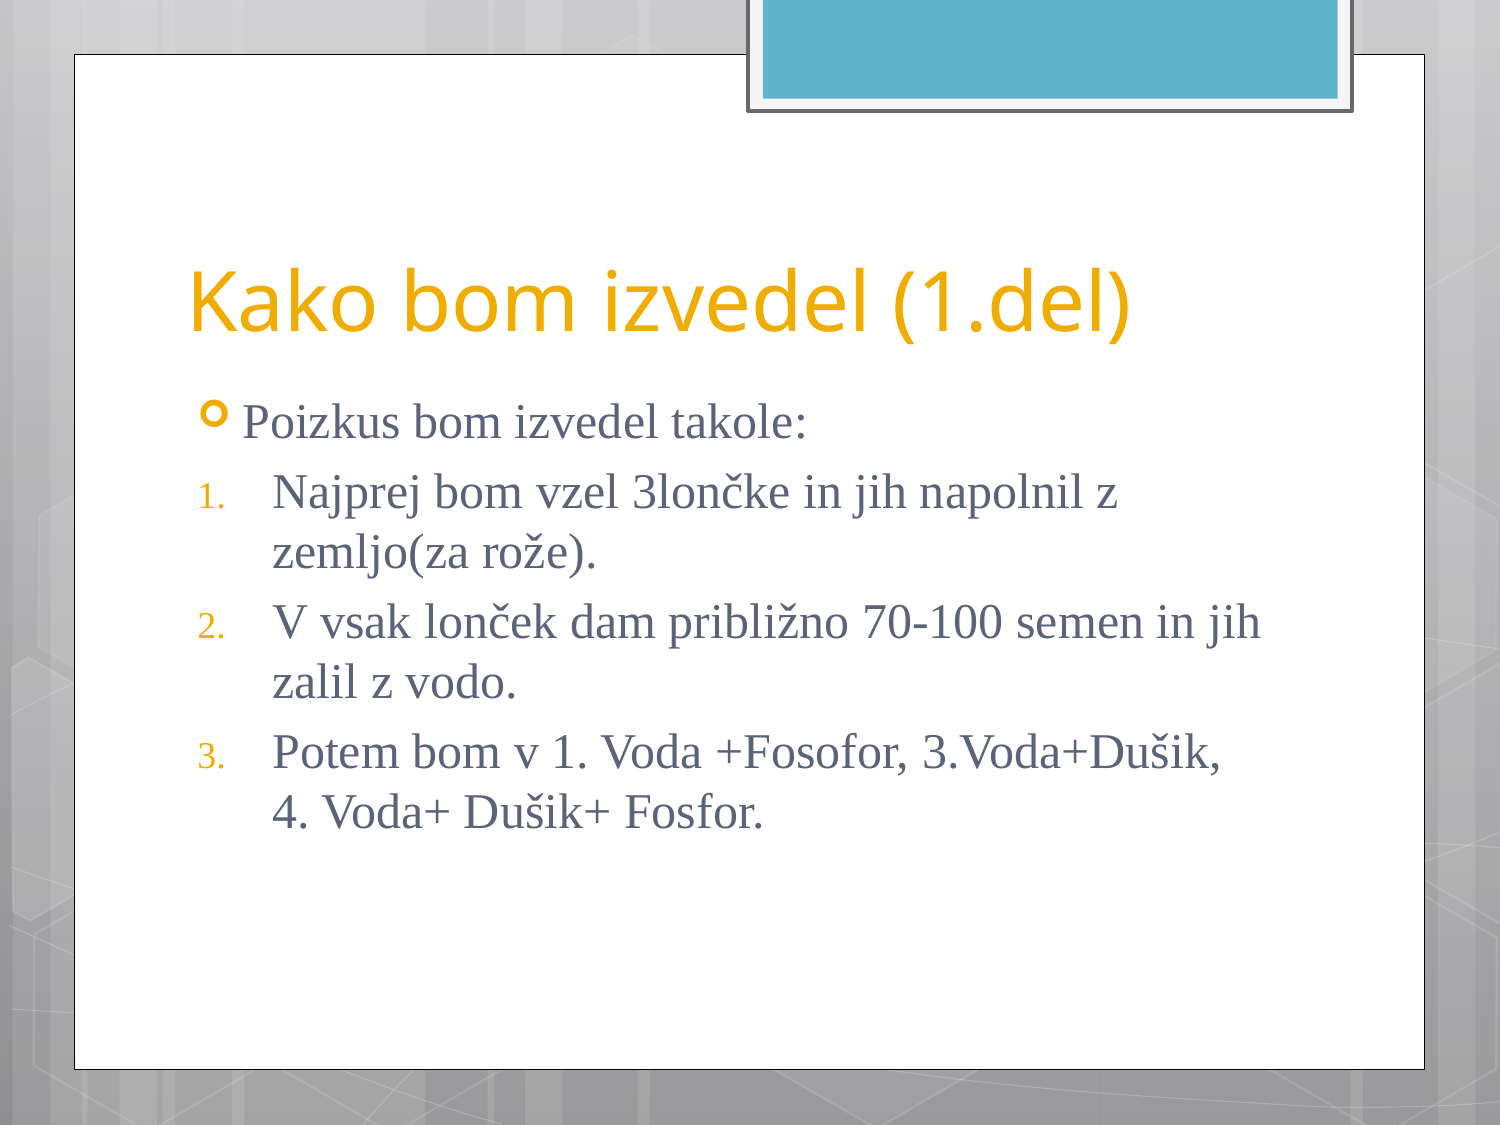

# Kako bom izvedel (1.del)
Poizkus bom izvedel takole:
Najprej bom vzel 3lončke in jih napolnil z zemljo(za rože).
V vsak lonček dam približno 70-100 semen in jih zalil z vodo.
Potem bom v 1. Voda +Fosofor, 3.Voda+Dušik, 4. Voda+ Dušik+ Fosfor.